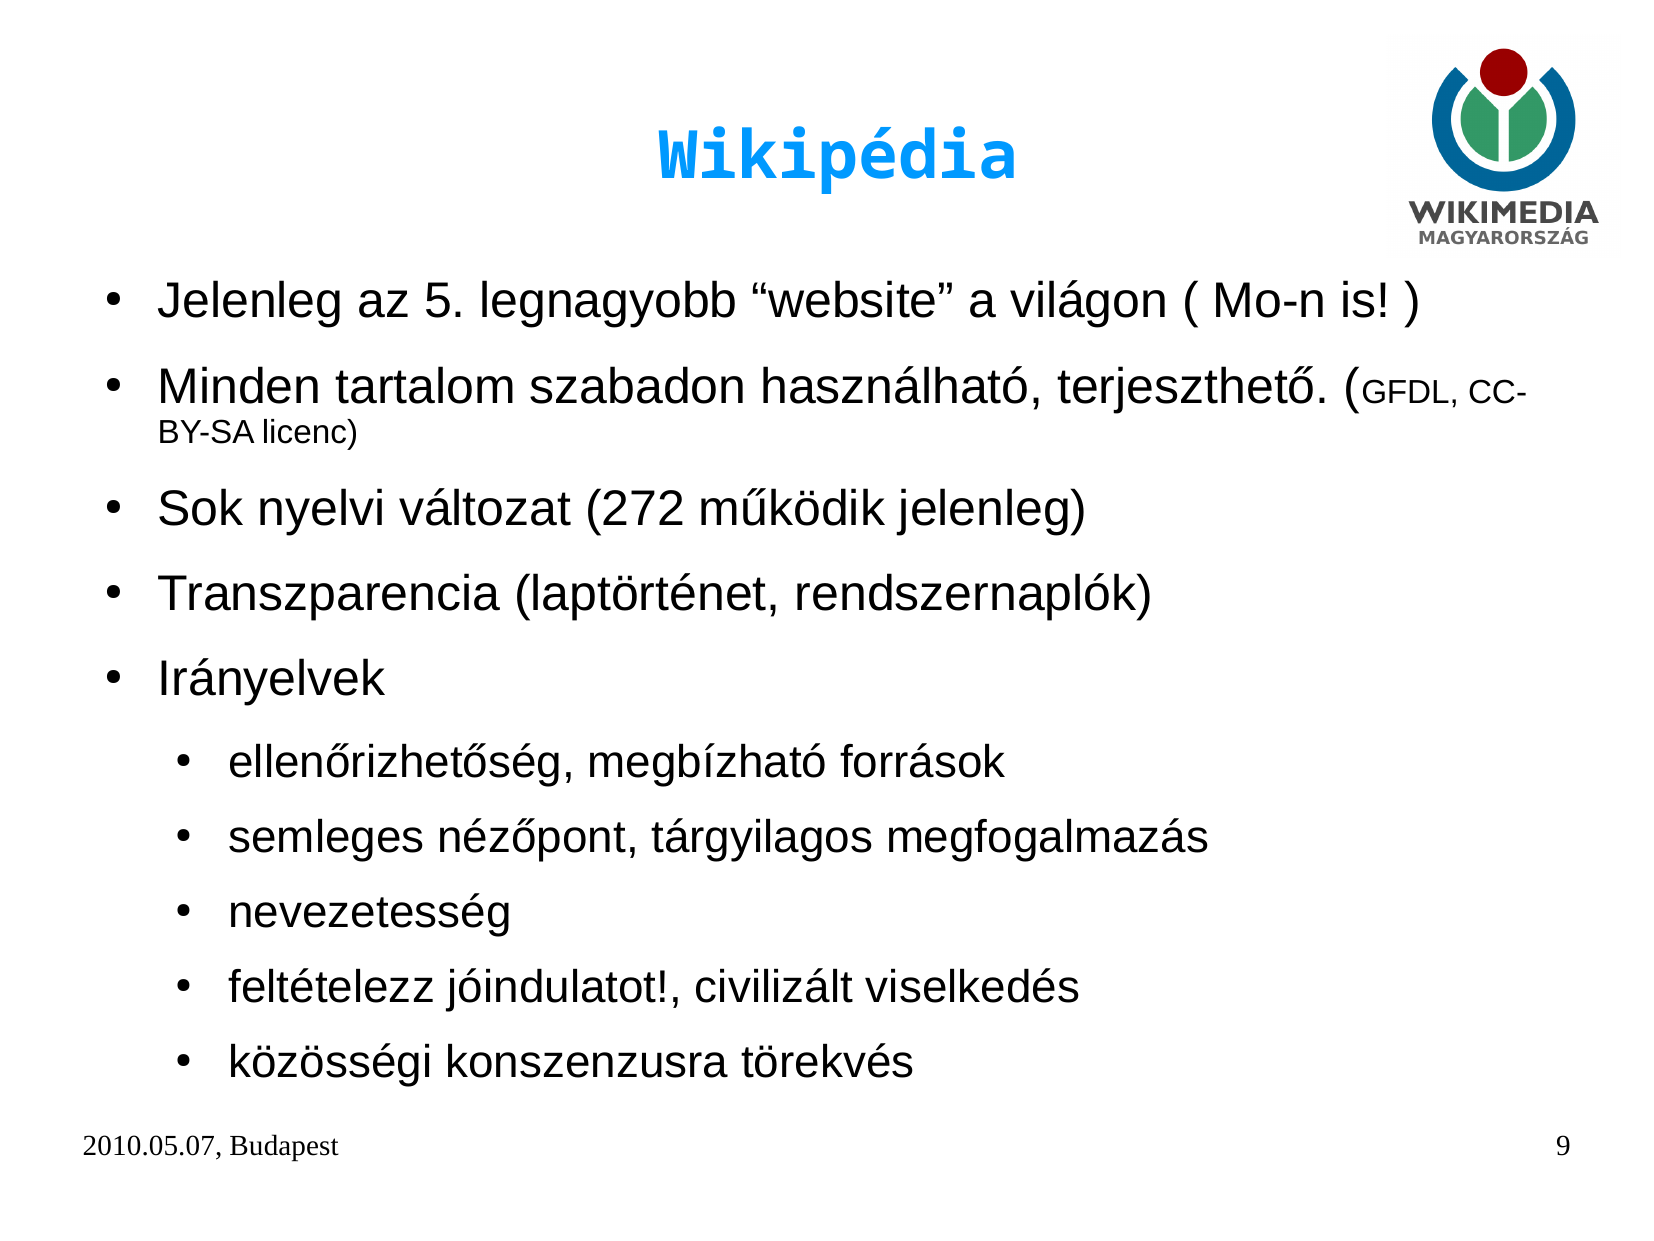

# Wikipédia
Jelenleg az 5. legnagyobb “website” a világon ( Mo-n is! )
Minden tartalom szabadon használható, terjeszthető. (GFDL, CC-BY-SA licenc)
Sok nyelvi változat (272 működik jelenleg)
Transzparencia (laptörténet, rendszernaplók)
Irányelvek
ellenőrizhetőség, megbízható források
semleges nézőpont, tárgyilagos megfogalmazás
nevezetesség
feltételezz jóindulatot!, civilizált viselkedés
közösségi konszenzusra törekvés
2010.05.07, Budapest
9